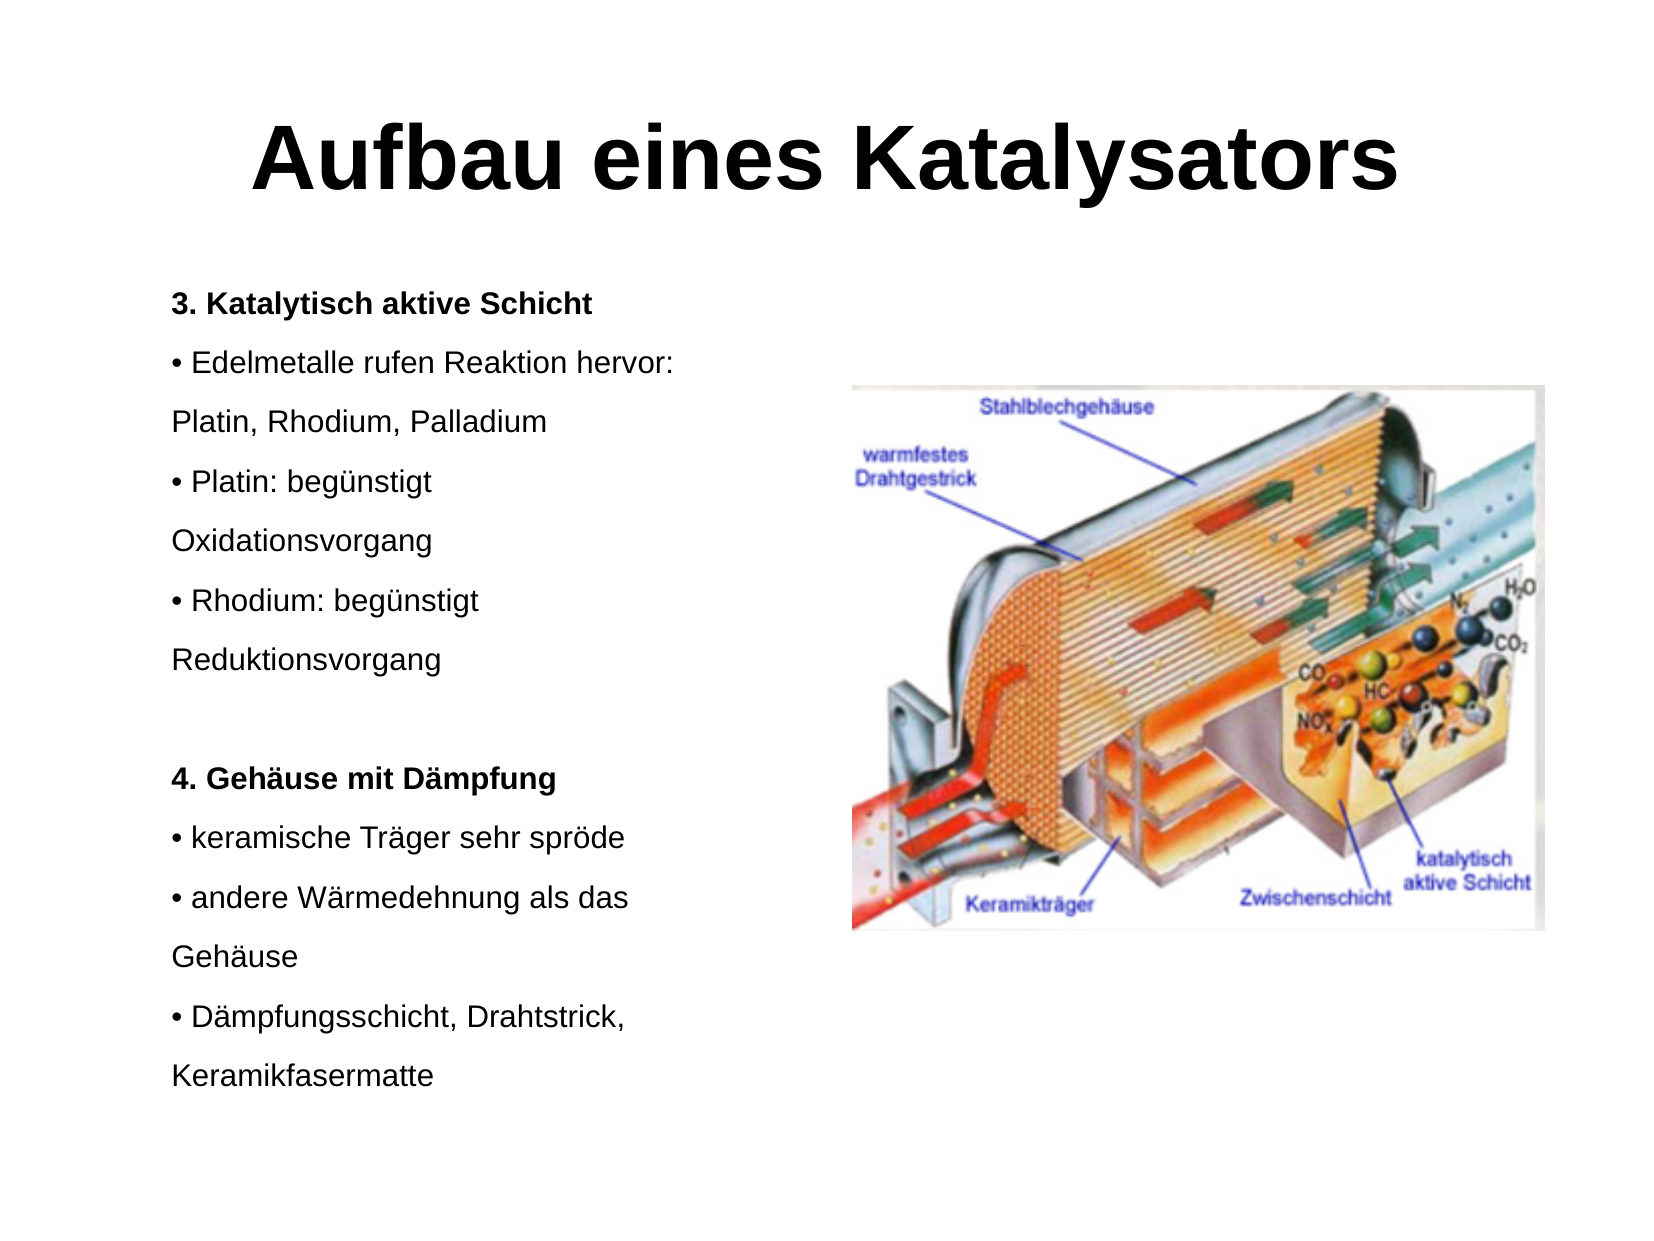

# Aufbau eines Katalysators
3. Katalytisch aktive Schicht
• Edelmetalle rufen Reaktion hervor:
Platin, Rhodium, Palladium
• Platin: begünstigt
Oxidationsvorgang
• Rhodium: begünstigt
Reduktionsvorgang
4. Gehäuse mit Dämpfung
• keramische Träger sehr spröde
• andere Wärmedehnung als das
Gehäuse
• Dämpfungsschicht, Drahtstrick,
Keramikfasermatte